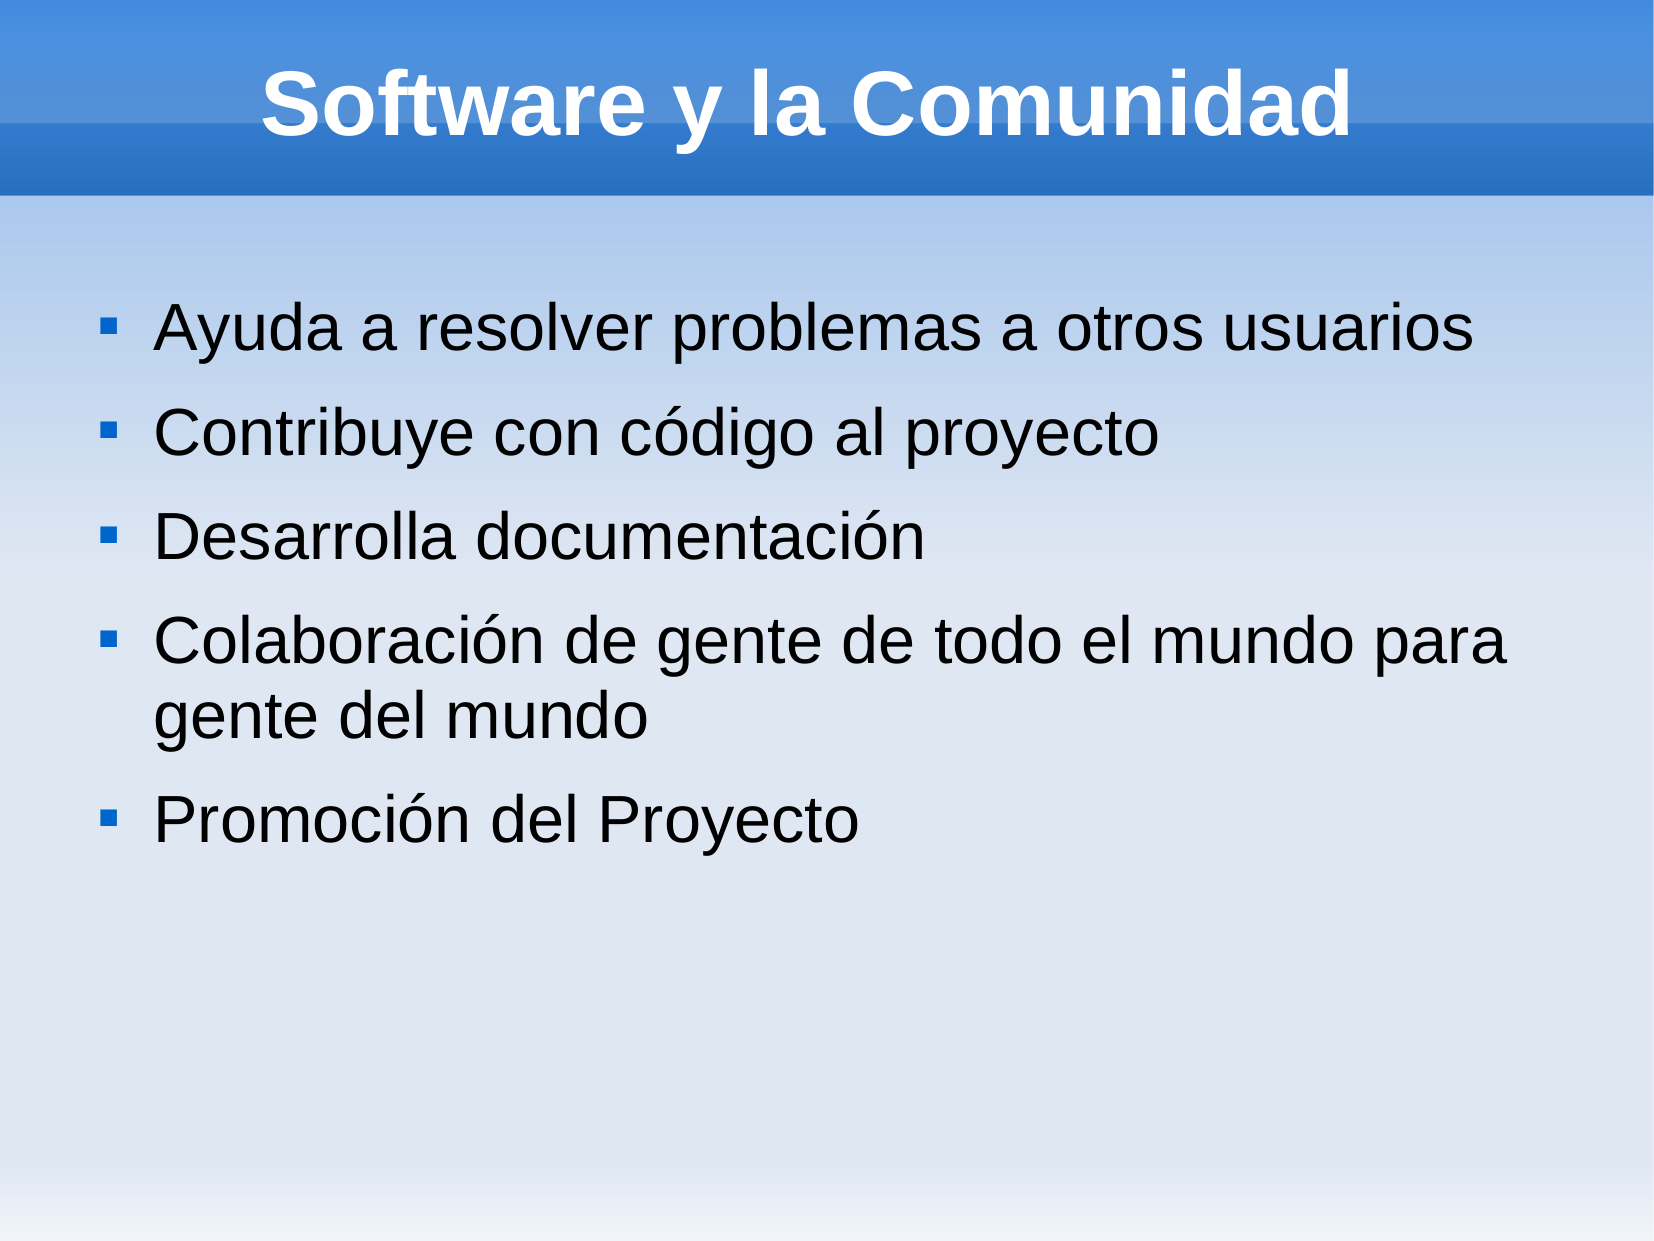

# Software y la Comunidad
Ayuda a resolver problemas a otros usuarios
Contribuye con código al proyecto
Desarrolla documentación
Colaboración de gente de todo el mundo para gente del mundo
Promoción del Proyecto